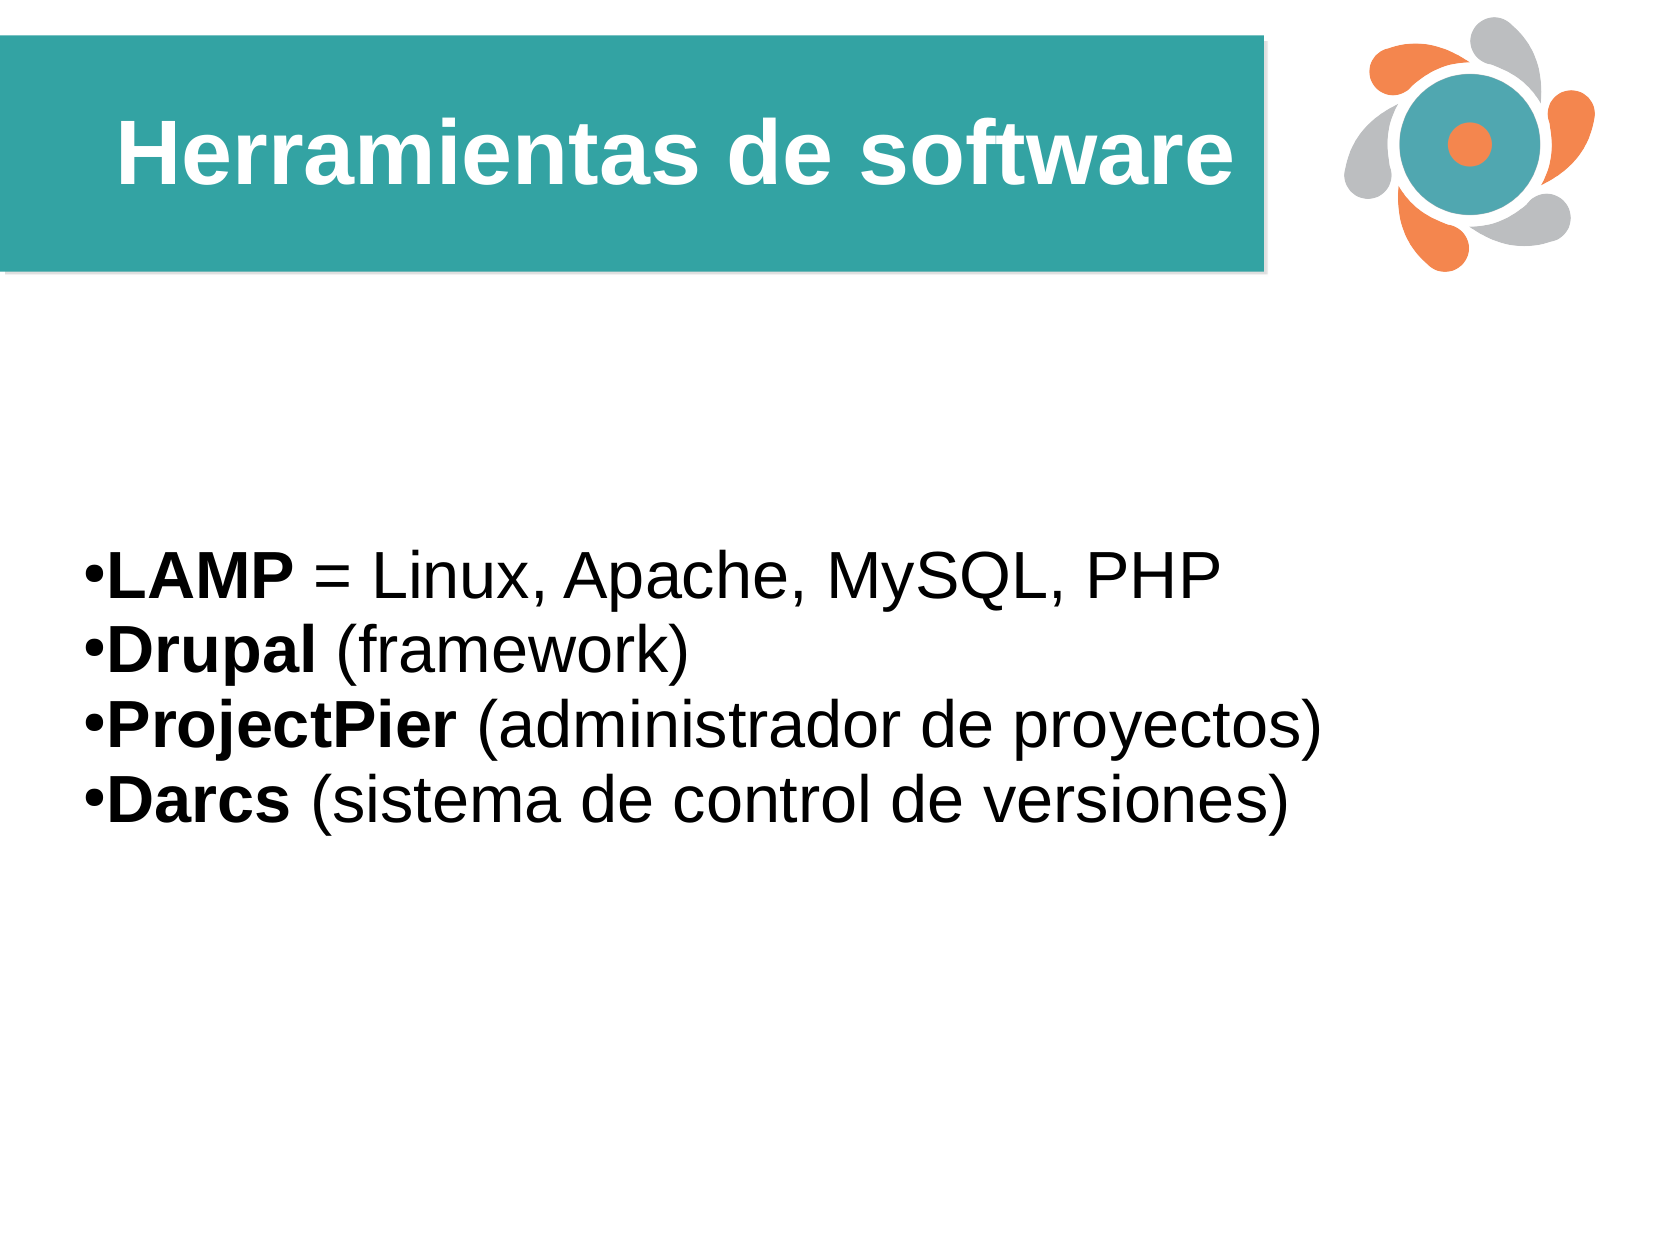

# Herramientas de software
LAMP = Linux, Apache, MySQL, PHP
Drupal (framework)
ProjectPier (administrador de proyectos)
Darcs (sistema de control de versiones)